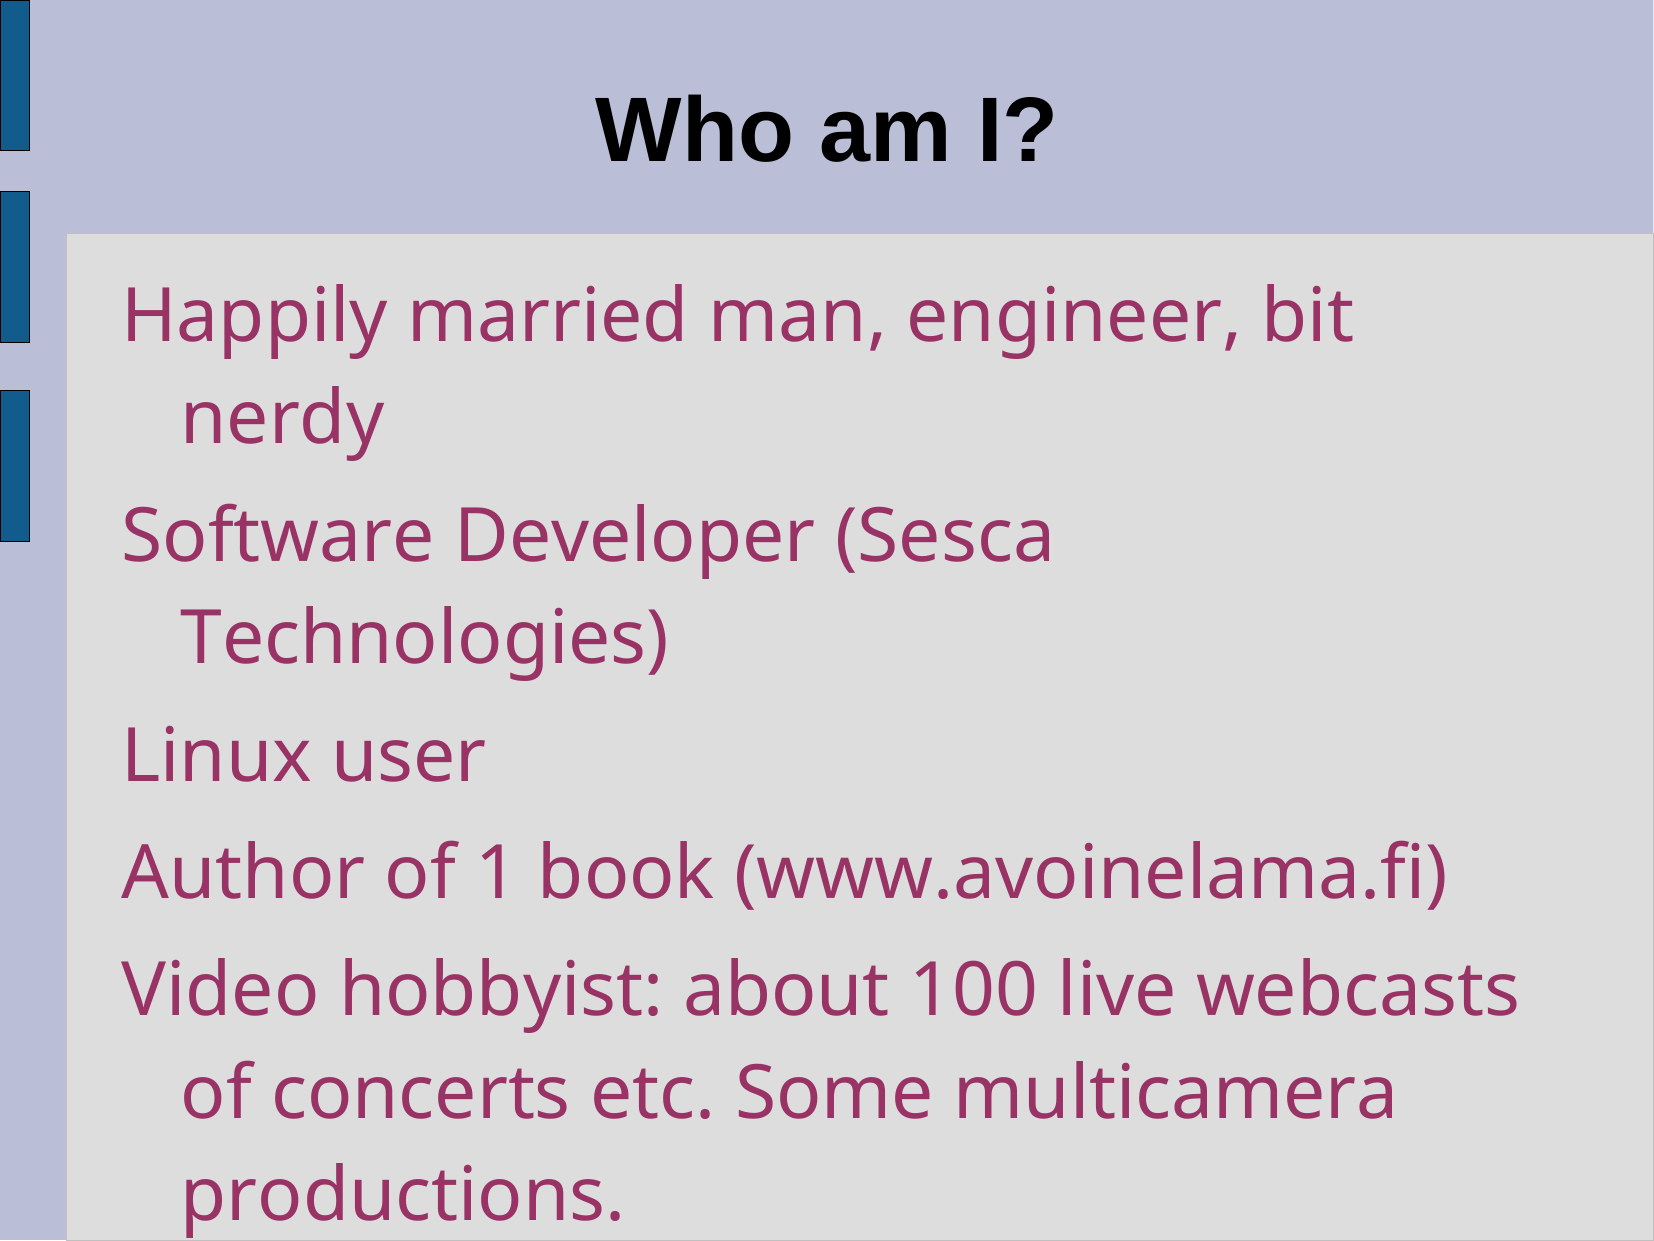

# Who am I?
Happily married man, engineer, bit nerdy
Software Developer (Sesca Technologies)
Linux user
Author of 1 book (www.avoinelama.fi)
Video hobbyist: about 100 live webcasts of concerts etc. Some multicamera productions.
Author of 1 Open Source program (Walter 0.1)